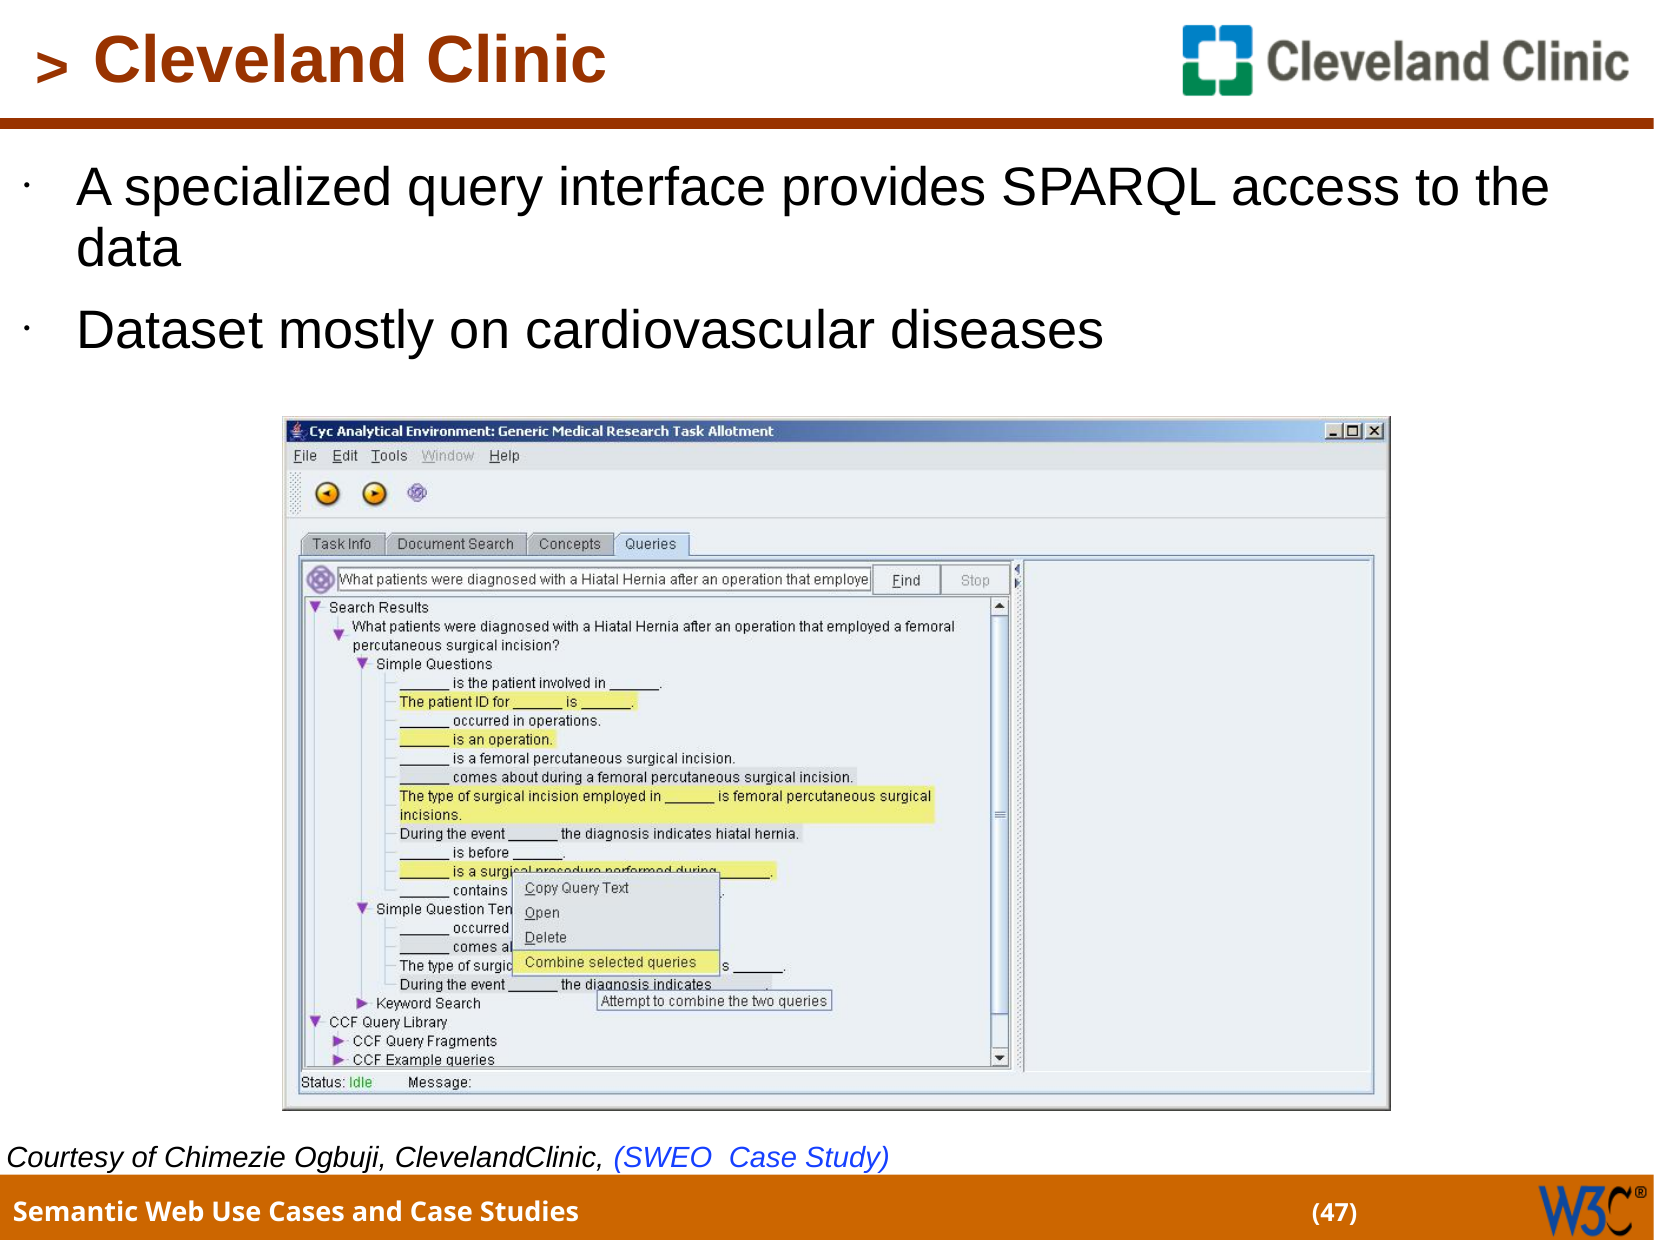

# Cleveland Clinic
A specialized query interface provides SPARQL access to the data
Dataset mostly on cardiovascular diseases
Courtesy of Chimezie Ogbuji, ClevelandClinic, (SWEO Case Study)